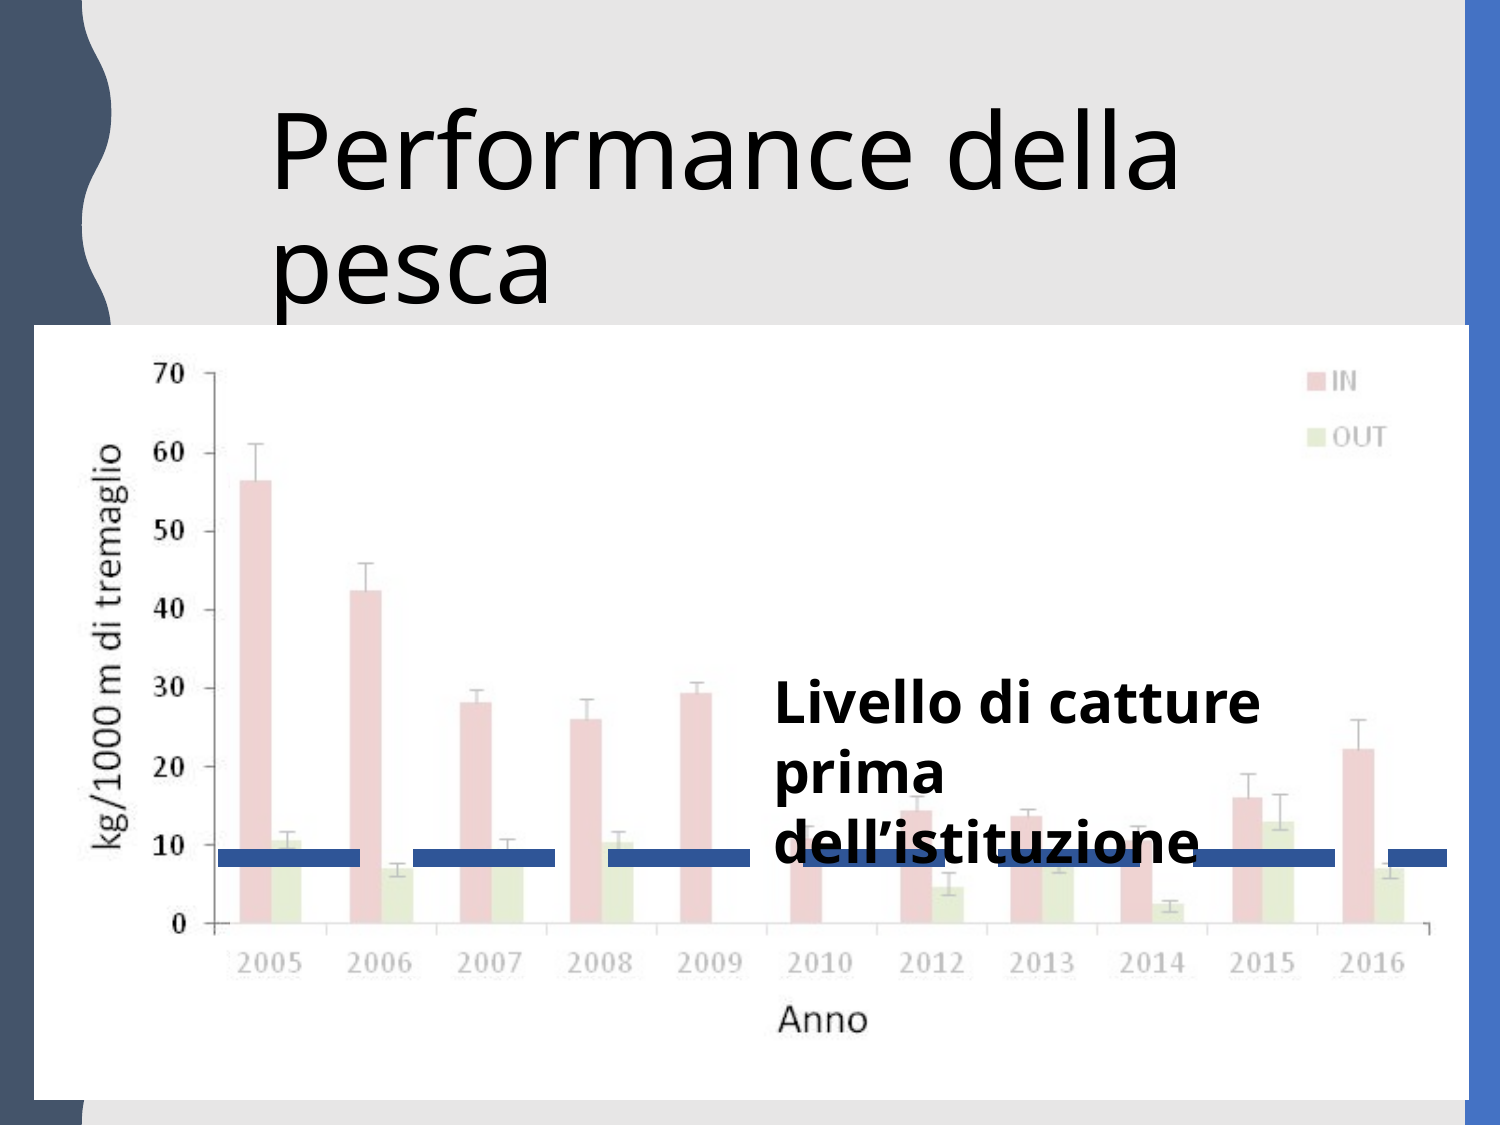

Performance della pesca
Livello di catture prima dell’istituzione